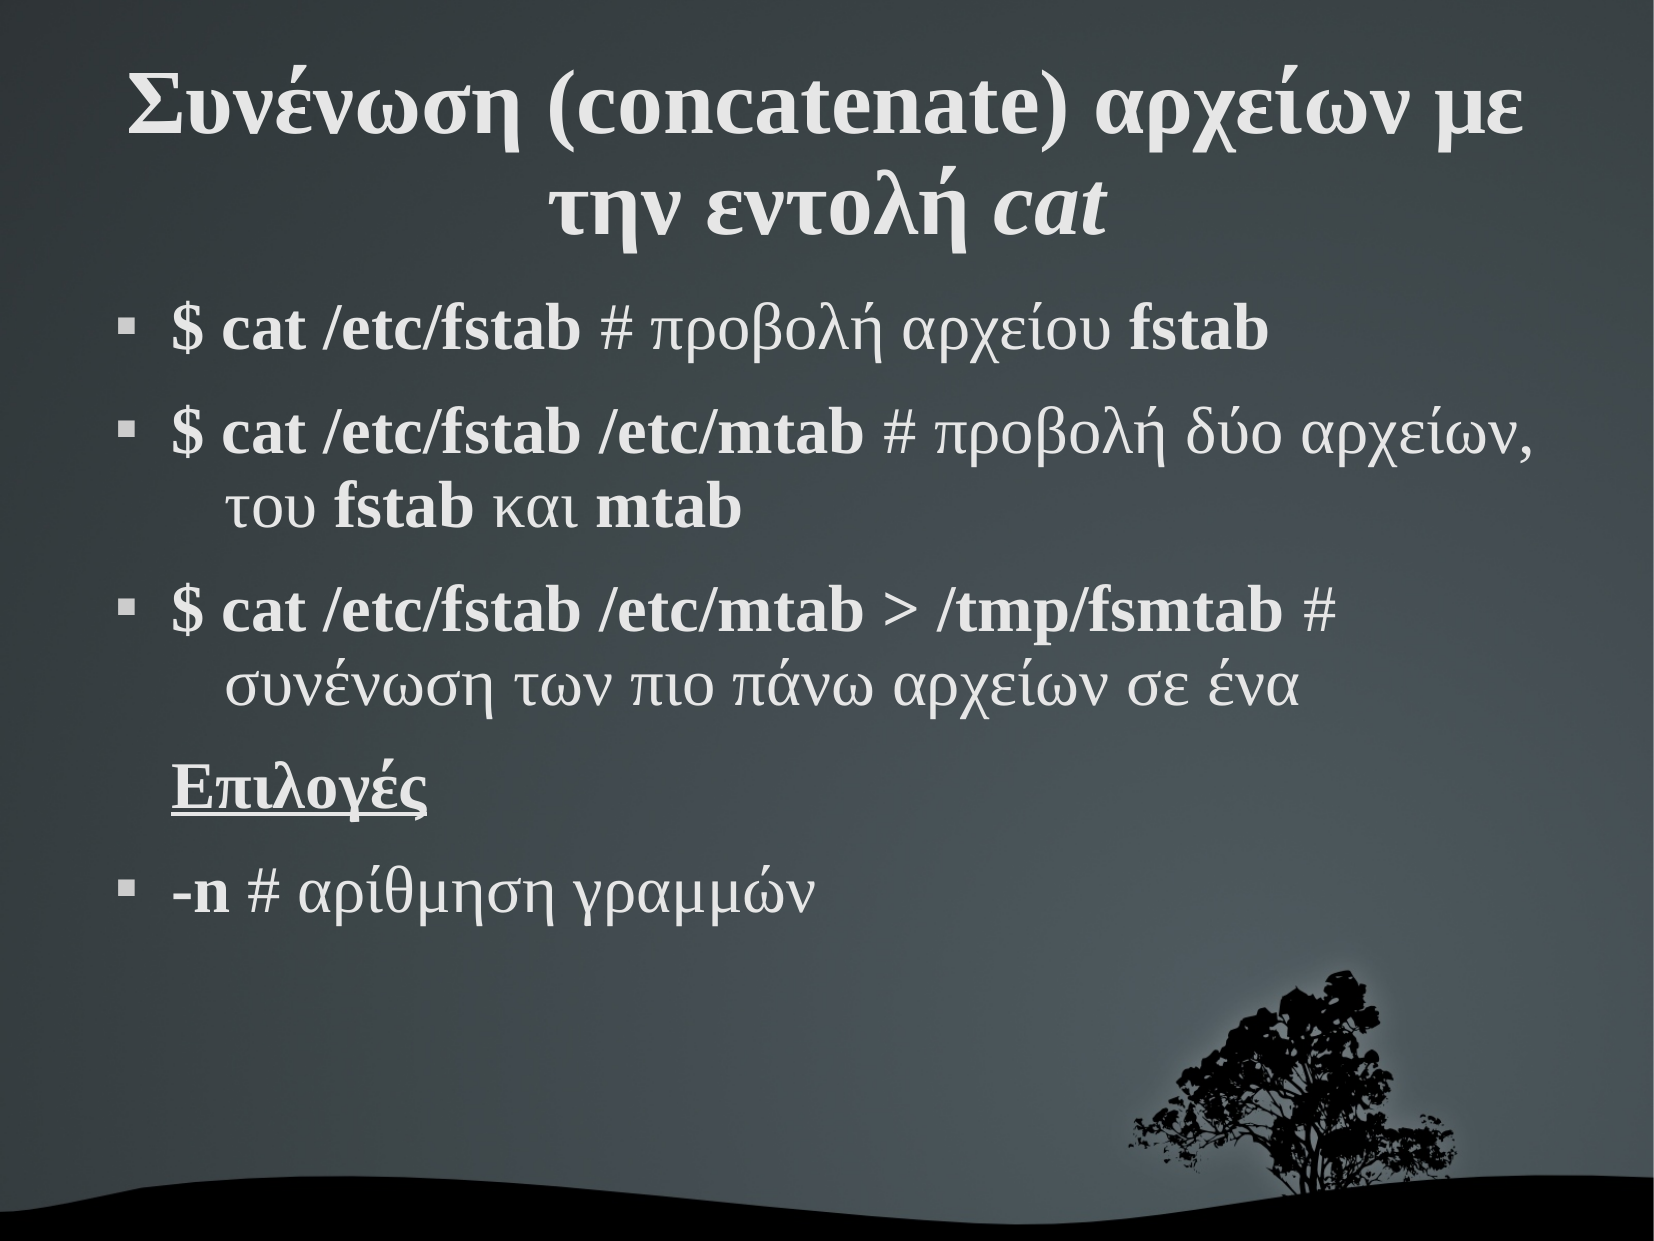

# Συνένωση (concatenate) αρχείων με την εντολή cat
$ cat /etc/fstab # προβολή αρχείου fstab
$ cat /etc/fstab /etc/mtab # προβολή δύο αρχείων, του fstab και mtab
$ cat /etc/fstab /etc/mtab > /tmp/fsmtab # συνένωση των πιο πάνω αρχείων σε ένα
Επιλογές
-n # αρίθμηση γραμμών